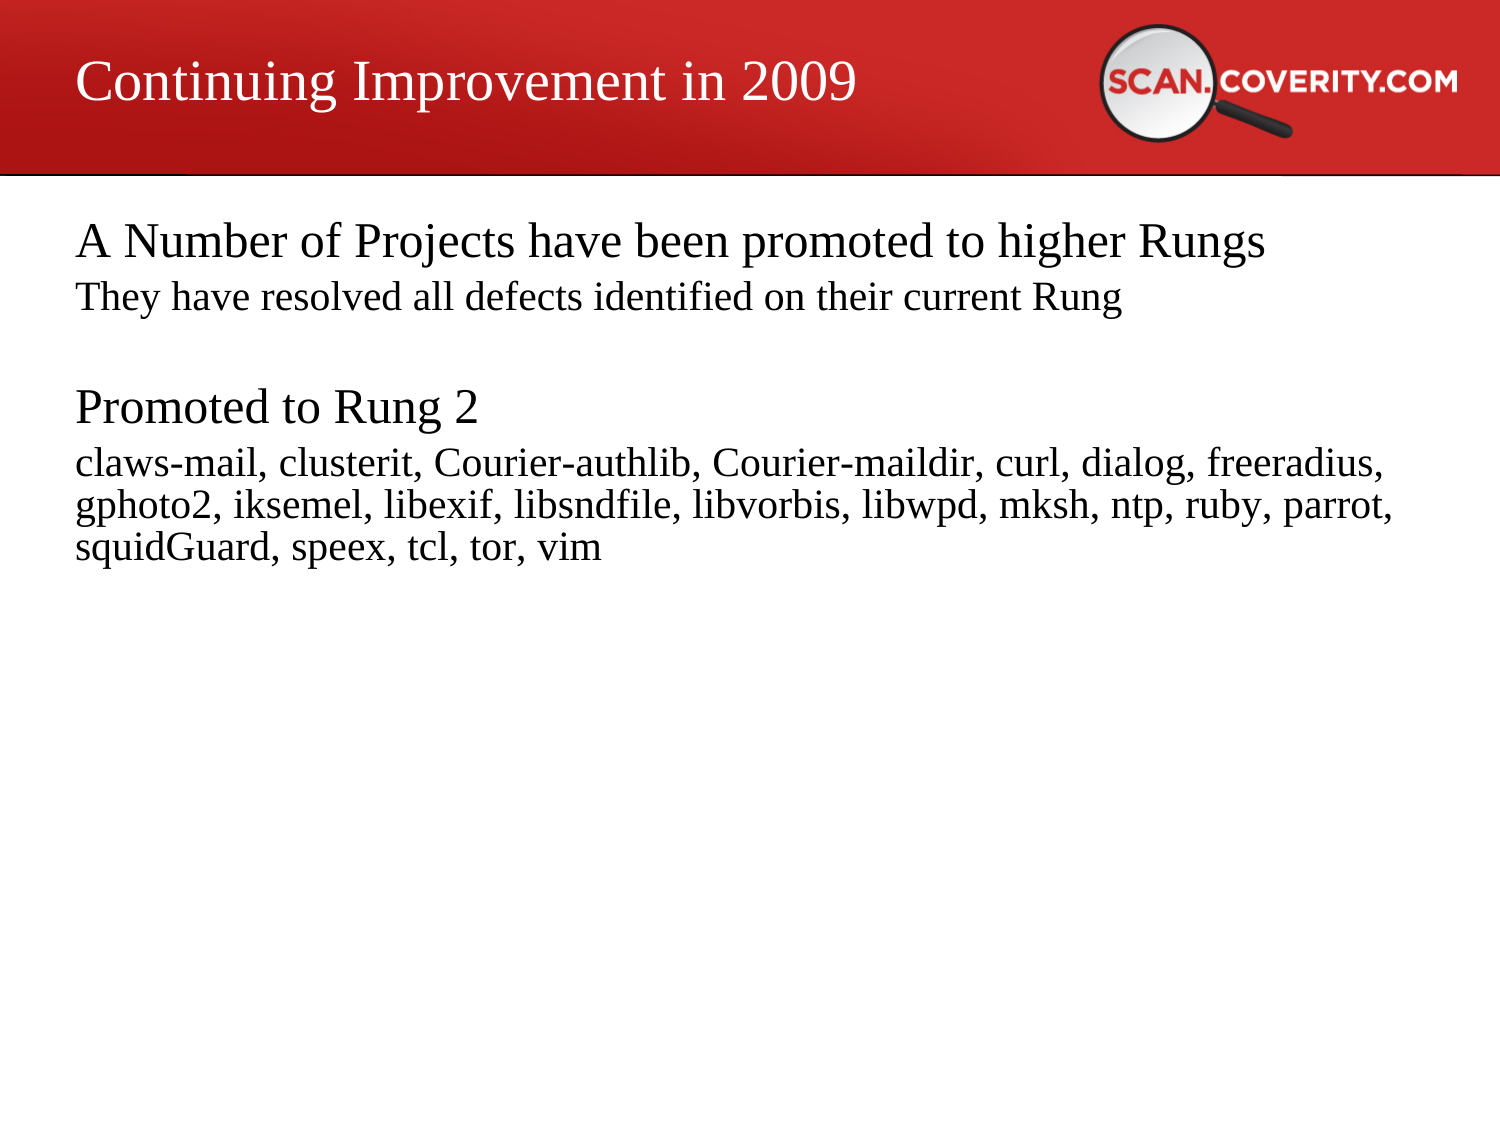

# Continuing Improvement in 2009
A Number of Projects have been promoted to higher Rungs
They have resolved all defects identified on their current Rung
Promoted to Rung 2
claws-mail, clusterit, Courier-authlib, Courier-maildir, curl, dialog, freeradius, gphoto2, iksemel, libexif, libsndfile, libvorbis, libwpd, mksh, ntp, ruby, parrot, squidGuard, speex, tcl, tor, vim